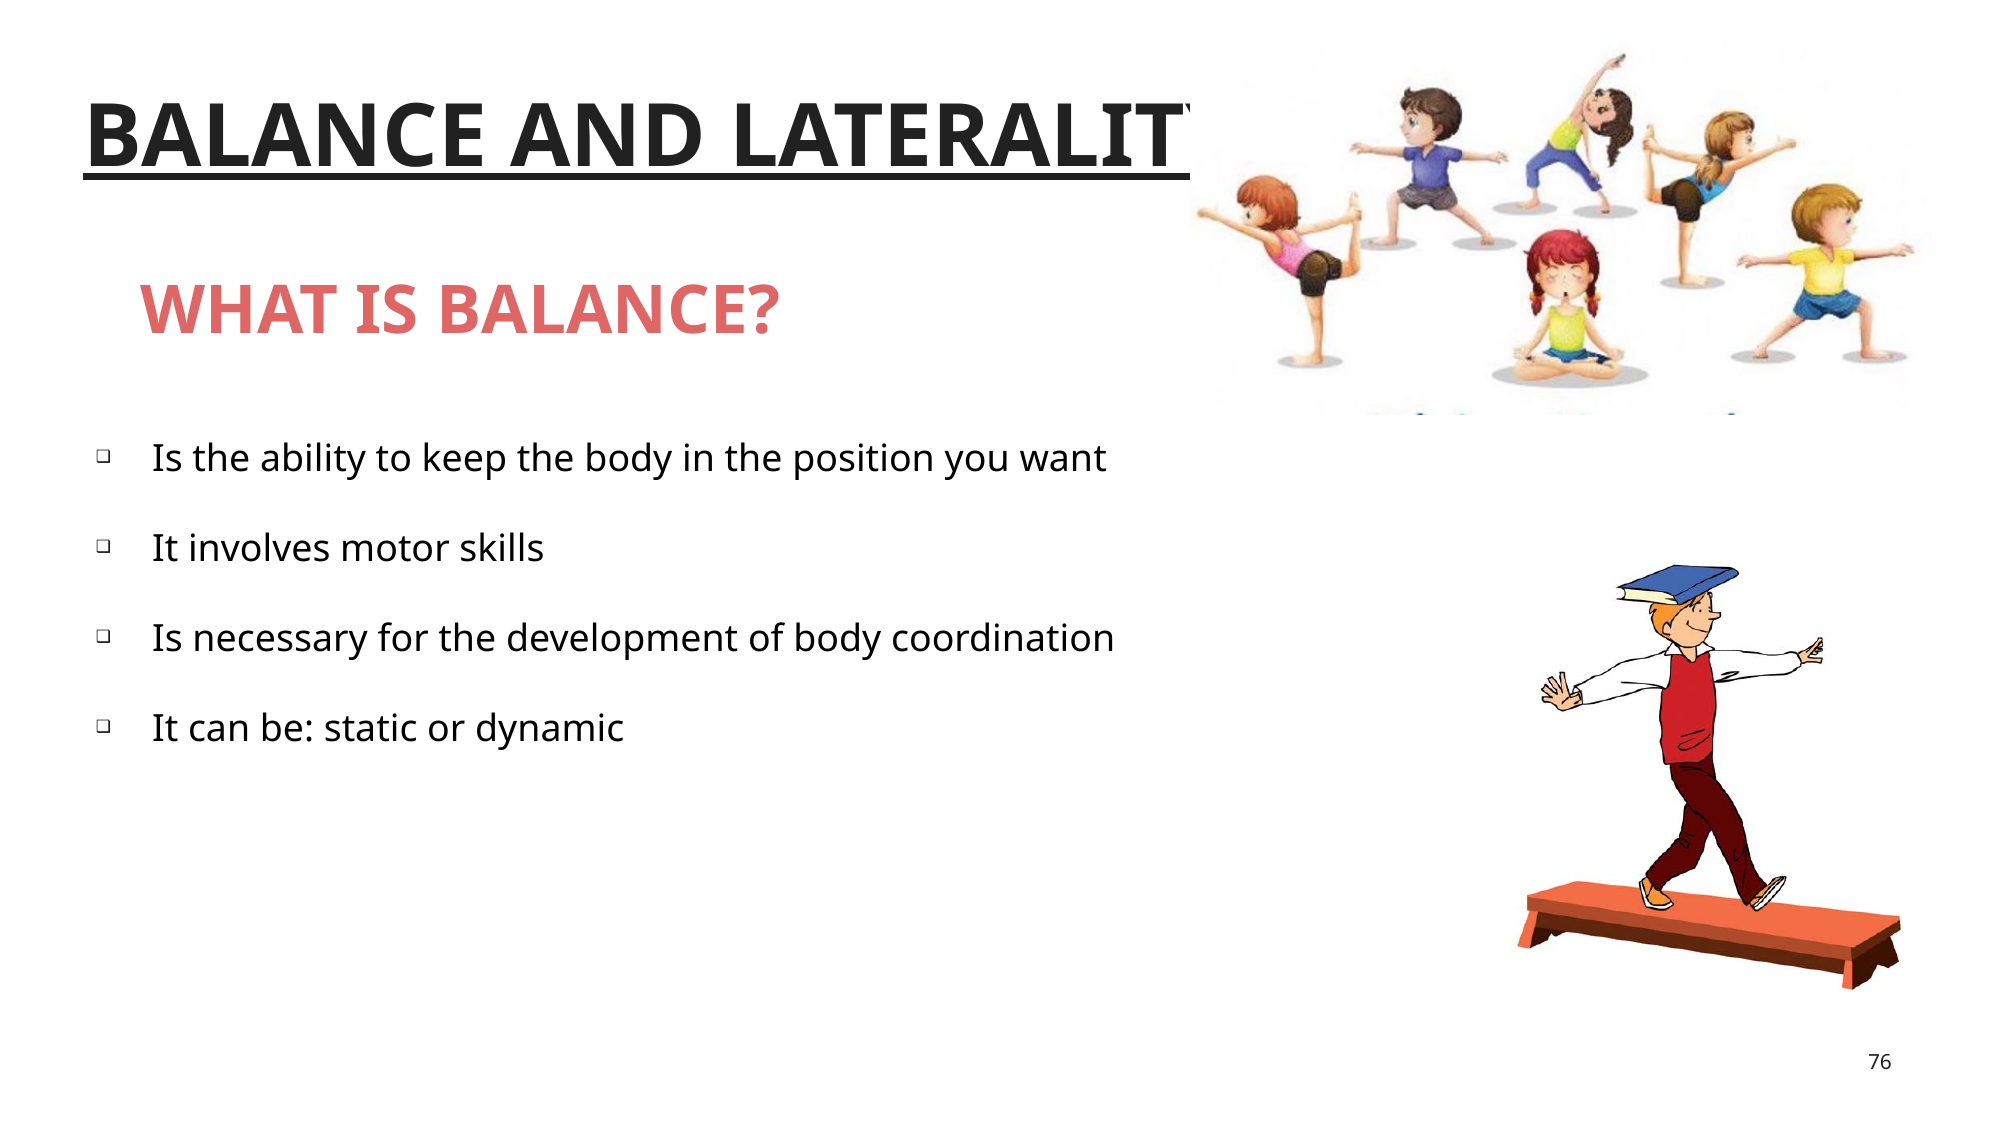

BALANCE AND LATERALITY
WHAT IS BALANCE?
Is the ability to keep the body in the position you want
It involves motor skills
Is necessary for the development of body coordination
It can be: static or dynamic